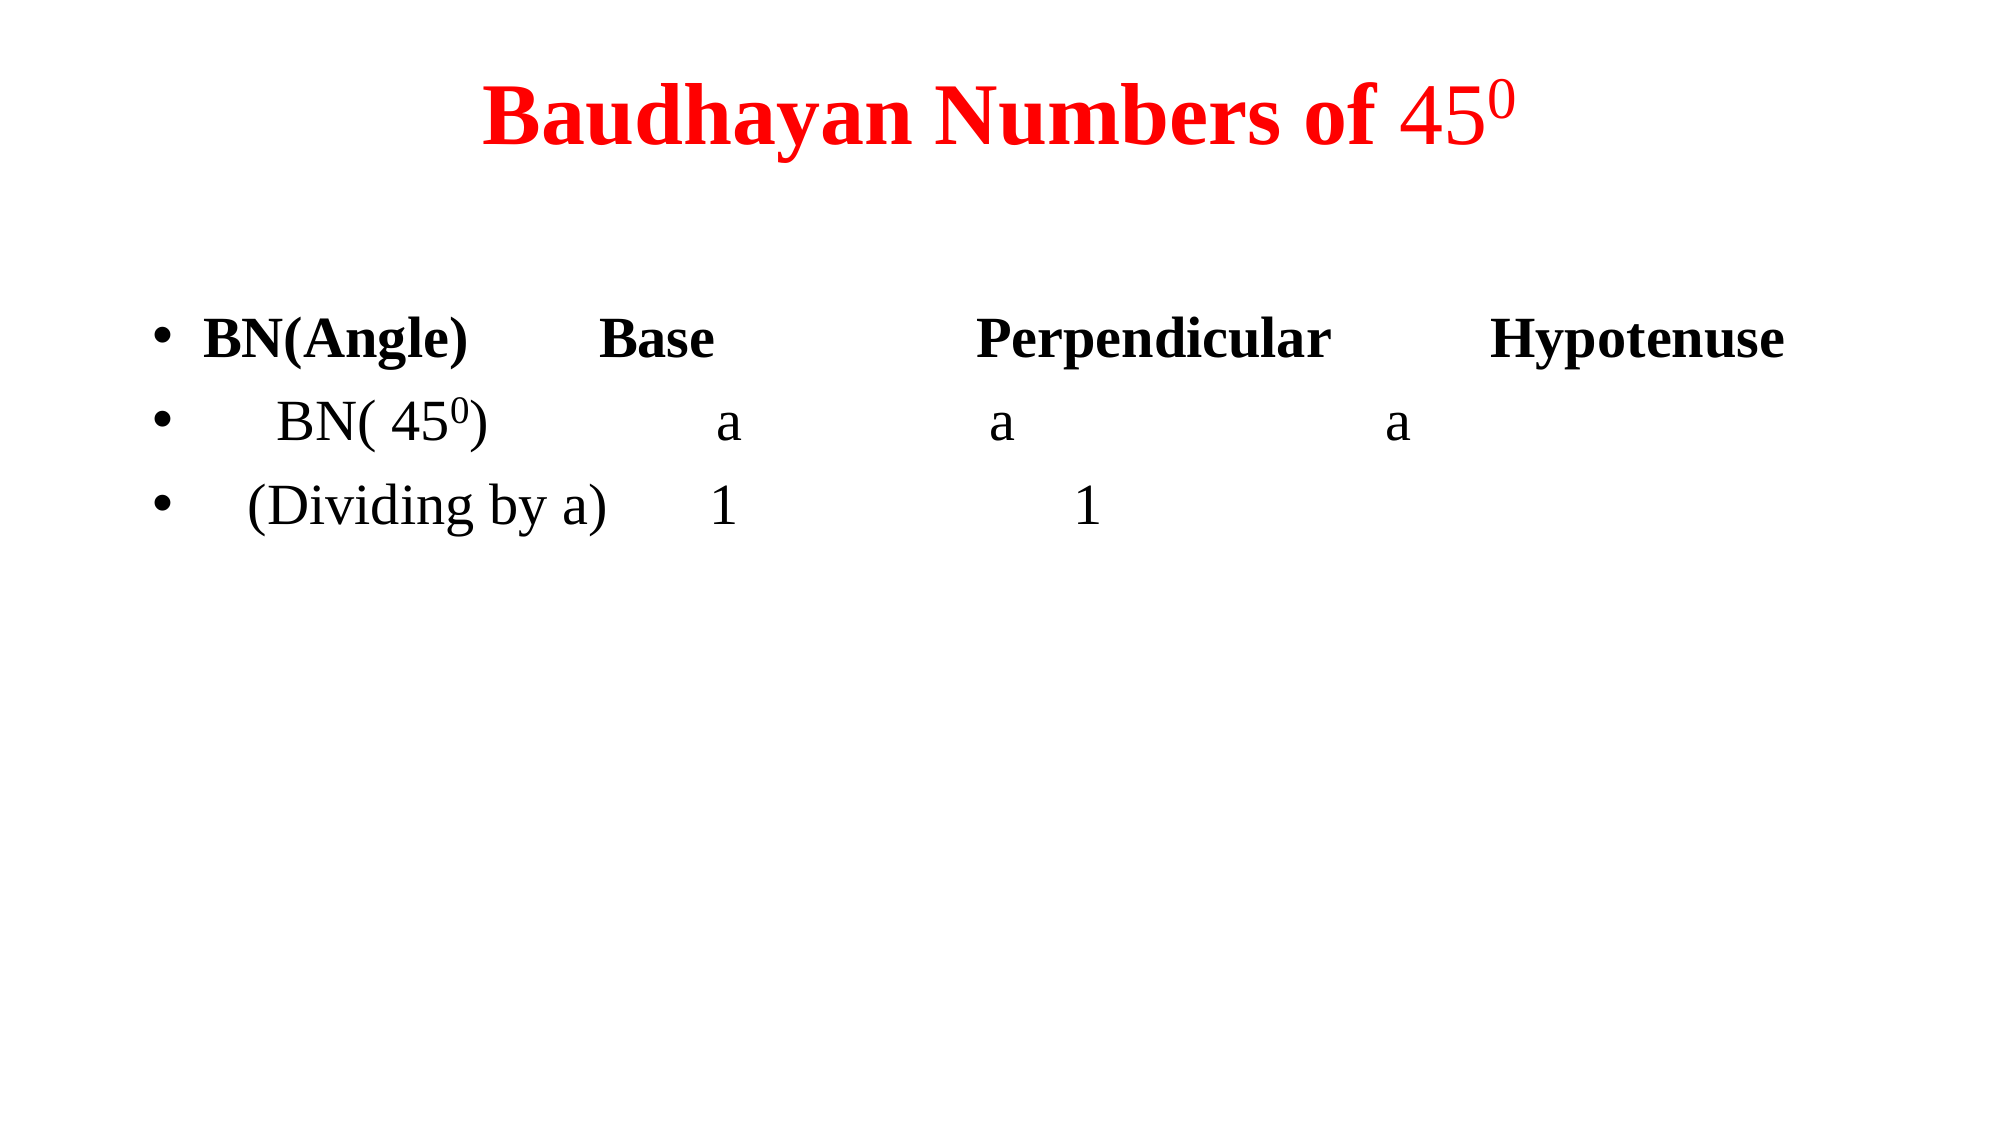

# Baudhayan Numbers of 450
 BN(Angle) Base Perpendicular Hypotenuse
 BN( 450) a 		 a	 a
 (Dividing by a) 1 	 1